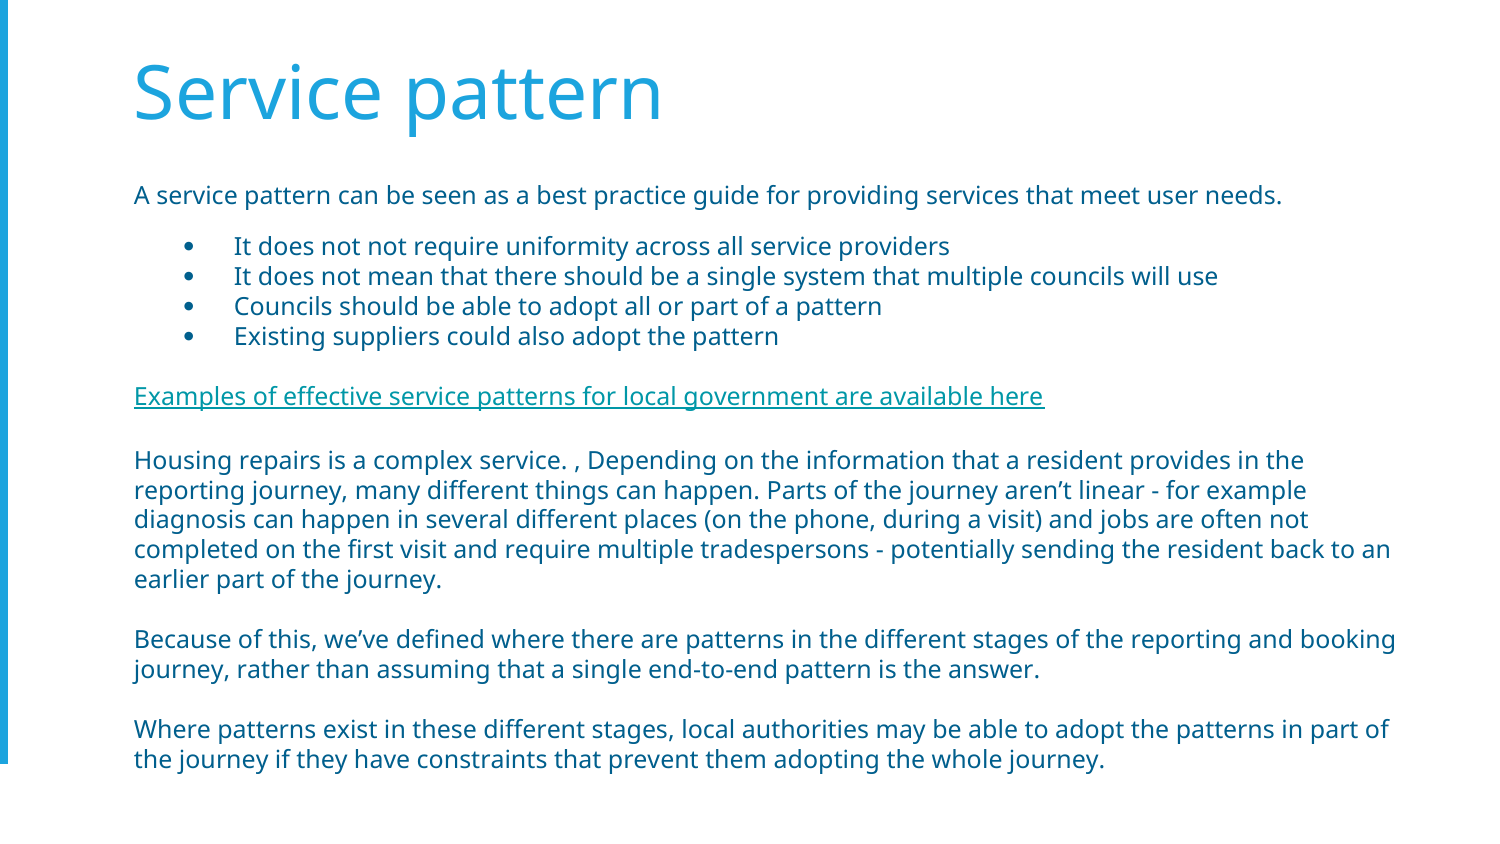

Service pattern
A service pattern can be seen as a best practice guide for providing services that meet user needs.
It does not not require uniformity across all service providers
It does not mean that there should be a single system that multiple councils will use
Councils should be able to adopt all or part of a pattern
Existing suppliers could also adopt the pattern
Examples of effective service patterns for local government are available here
Housing repairs is a complex service. , Depending on the information that a resident provides in the reporting journey, many different things can happen. Parts of the journey aren’t linear - for example diagnosis can happen in several different places (on the phone, during a visit) and jobs are often not completed on the first visit and require multiple tradespersons - potentially sending the resident back to an earlier part of the journey.
Because of this, we’ve defined where there are patterns in the different stages of the reporting and booking journey, rather than assuming that a single end-to-end pattern is the answer.
Where patterns exist in these different stages, local authorities may be able to adopt the patterns in part of the journey if they have constraints that prevent them adopting the whole journey.